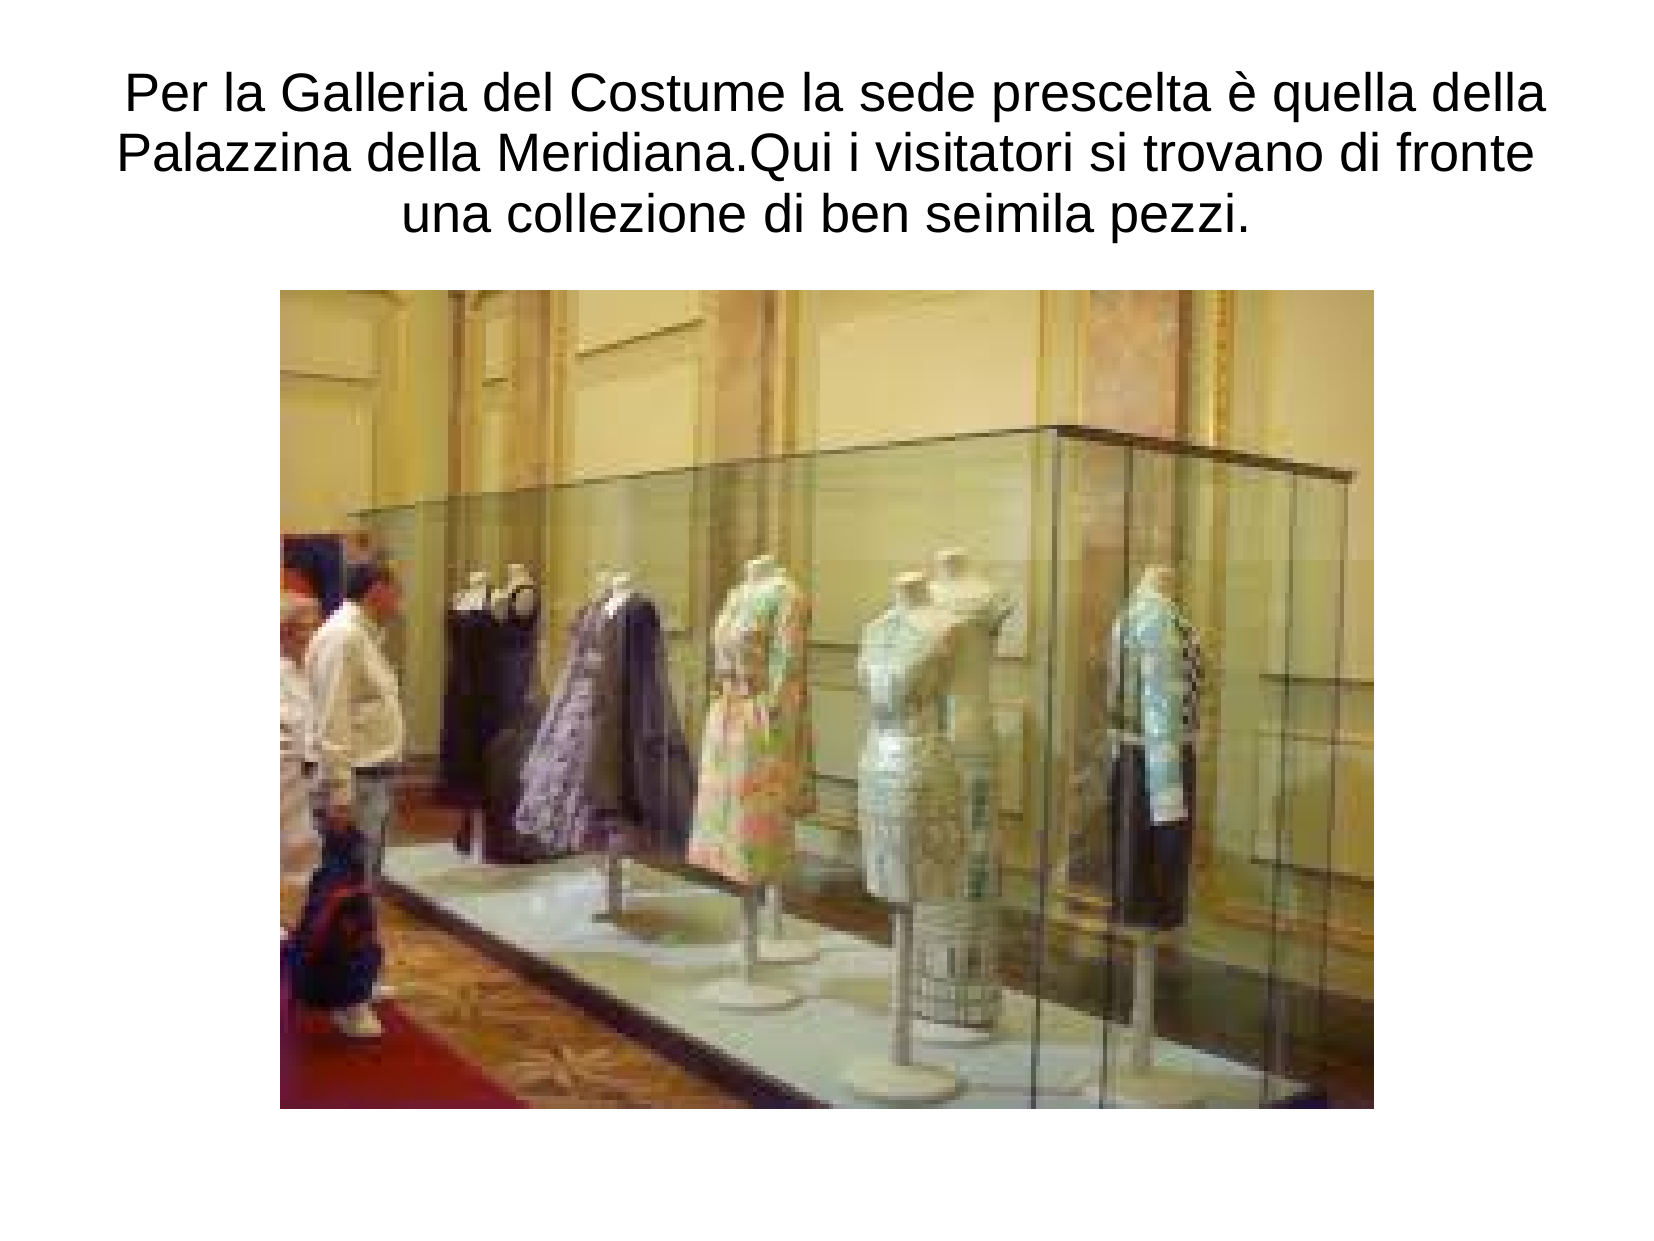

# Per la Galleria del Costume la sede prescelta è quella della Palazzina della Meridiana.Qui i visitatori si trovano di fronte una collezione di ben seimila pezzi.